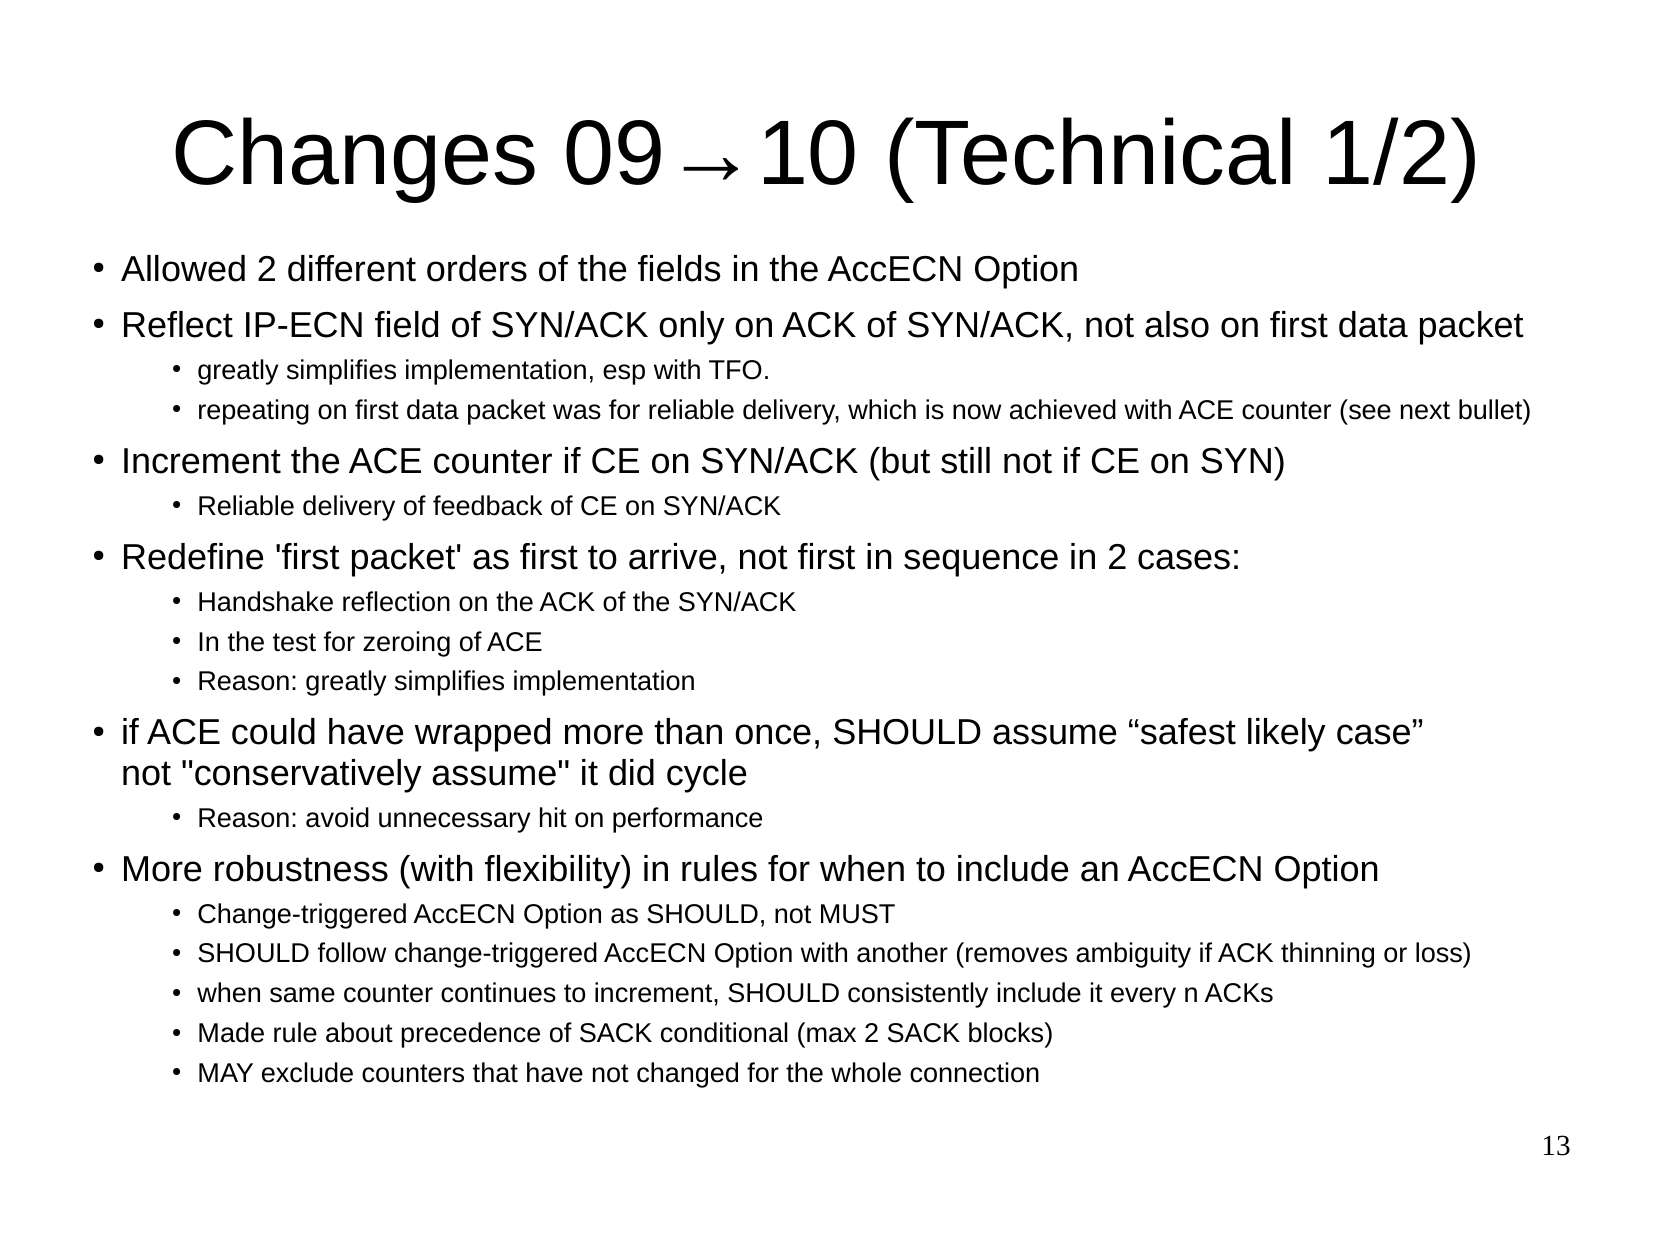

# Changes 09→10 (Technical 1/2)
Allowed 2 different orders of the fields in the AccECN Option
Reflect IP-ECN field of SYN/ACK only on ACK of SYN/ACK, not also on first data packet
greatly simplifies implementation, esp with TFO.
repeating on first data packet was for reliable delivery, which is now achieved with ACE counter (see next bullet)
Increment the ACE counter if CE on SYN/ACK (but still not if CE on SYN)
Reliable delivery of feedback of CE on SYN/ACK
Redefine 'first packet' as first to arrive, not first in sequence in 2 cases:
Handshake reflection on the ACK of the SYN/ACK
In the test for zeroing of ACE
Reason: greatly simplifies implementation
if ACE could have wrapped more than once, SHOULD assume “safest likely case”
not "conservatively assume" it did cycle
Reason: avoid unnecessary hit on performance
More robustness (with flexibility) in rules for when to include an AccECN Option
Change-triggered AccECN Option as SHOULD, not MUST
SHOULD follow change-triggered AccECN Option with another (removes ambiguity if ACK thinning or loss)
when same counter continues to increment, SHOULD consistently include it every n ACKs
Made rule about precedence of SACK conditional (max 2 SACK blocks)
MAY exclude counters that have not changed for the whole connection
13